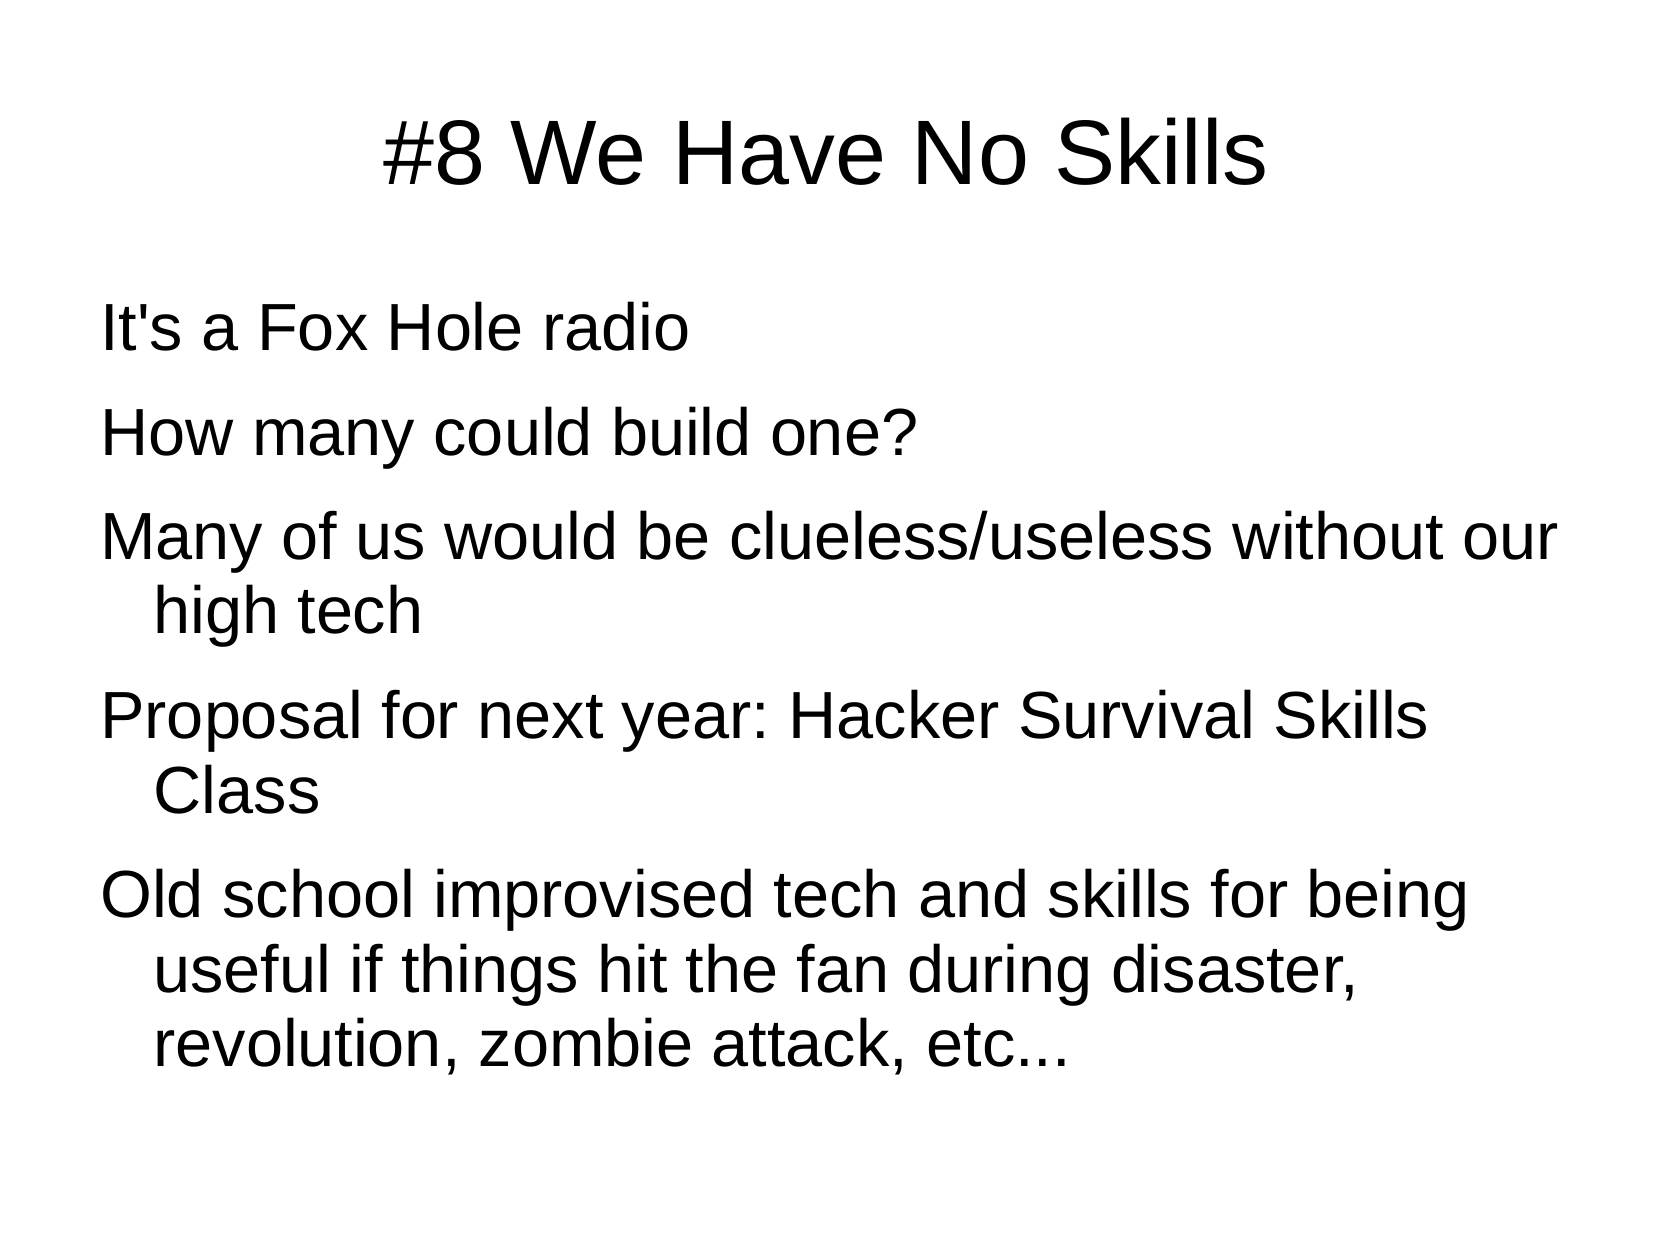

# #8 We Have No Skills
It's a Fox Hole radio
How many could build one?
Many of us would be clueless/useless without our high tech
Proposal for next year: Hacker Survival Skills Class
Old school improvised tech and skills for being useful if things hit the fan during disaster, revolution, zombie attack, etc...